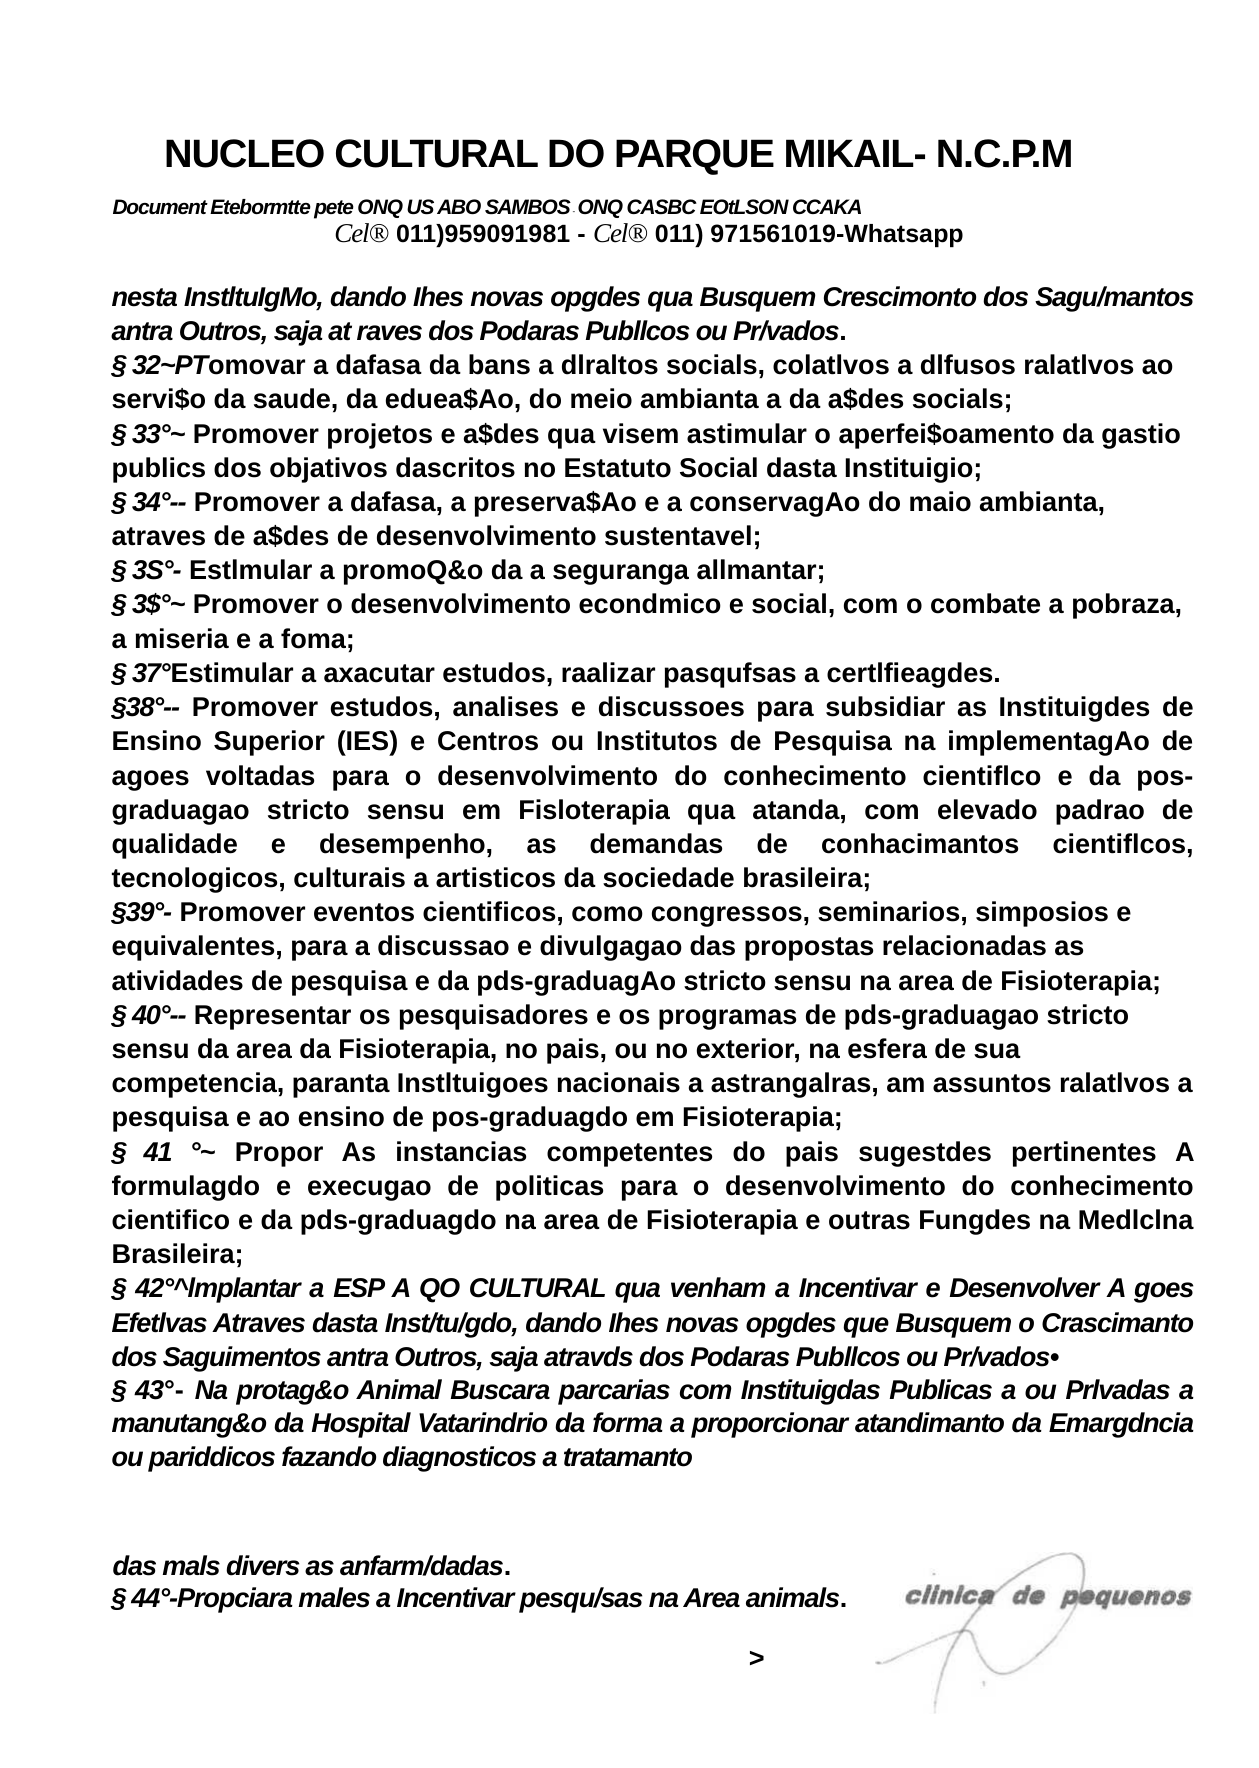

NUCLEO CULTURAL DO PARQUE MIKAIL- N.C.P.M
Document Etebormtte pete ONQ US ABO SAMBOS - ONQ CASBC EOtLSON CCAKA
Cel® 011)959091981 - Cel® 011) 971561019-Whatsapp
nesta InstltuIgMo, dando Ihes novas opgdes qua Busquem Crescimonto dos Sagu/mantos antra Outros, saja at raves dos Podaras Publlcos ou Pr/vados.
§ 32~Ptomovar a dafasa da bans a dlraltos socials, colatlvos a dlfusos ralatlvos ao servi$o da saude, da eduea$Ao, do meio ambianta a da a$des socials;
§ 33°~ Promover projetos e a$des qua visem astimular o aperfei$oamento da gastio publics dos objativos dascritos no Estatuto Social dasta Instituigio;
§ 34°-- Promover a dafasa, a preserva$Ao e a conservagAo do maio ambianta, atraves de a$des de desenvolvimento sustentavel;
§ 3S°- Estlmular a promoQ&o da a seguranga allmantar;
§ 3$°~ Promover o desenvolvimento econdmico e social, com o combate a pobraza, a miseria e a foma;
§ 37°Estimular a axacutar estudos, raalizar pasqufsas a certlfieagdes.
§38°-- Promover estudos, analises e discussoes para subsidiar as Instituigdes de Ensino Superior (IES) e Centros ou Institutos de Pesquisa na implementagAo de agoes voltadas para o desenvolvimento do conhecimento cientiflco e da pos-graduagao stricto sensu em Fisloterapia qua atanda, com elevado padrao de qualidade e desempenho, as demandas de conhacimantos cientiflcos, tecnologicos, culturais a artisticos da sociedade brasileira;
§39°- Promover eventos cientificos, como congressos, seminarios, simposios e equivalentes, para a discussao e divulgagao das propostas relacionadas as atividades de pesquisa e da pds-graduagAo stricto sensu na area de Fisioterapia;
§ 40°-- Representar os pesquisadores e os programas de pds-graduagao stricto sensu da area da Fisioterapia, no pais, ou no exterior, na esfera de sua competencia, paranta Instltuigoes nacionais a astrangalras, am assuntos ralatlvos a pesquisa e ao ensino de pos-graduagdo em Fisioterapia;
§ 41 °~ Propor As instancias competentes do pais sugestdes pertinentes A formulagdo e execugao de politicas para o desenvolvimento do conhecimento cientifico e da pds-graduagdo na area de Fisioterapia e outras Fungdes na Medlclna Brasileira;
§ 42°^lmplantar a ESP A QO CULTURAL qua venham a Incentivar e Desenvolver A goes Efetlvas Atraves dasta Inst/tu/gdo, dando Ihes novas opgdes que Busquem o Crascimanto dos Saguimentos antra Outros, saja atravds dos Podaras Publlcos ou Pr/vados•
§ 43°- Na protag&o Animal Buscara parcarias com Instituigdas Publicas a ou Prlvadas a manutang&o da Hospital Vatarindrio da forma a proporcionar atandimanto da Emargdncia ou pariddicos fazando diagnosticos a tratamanto
das mals divers as anfarm/dadas.
§ 44°-Propciara males a Incentivar pesqu/sas na Area animals.
>